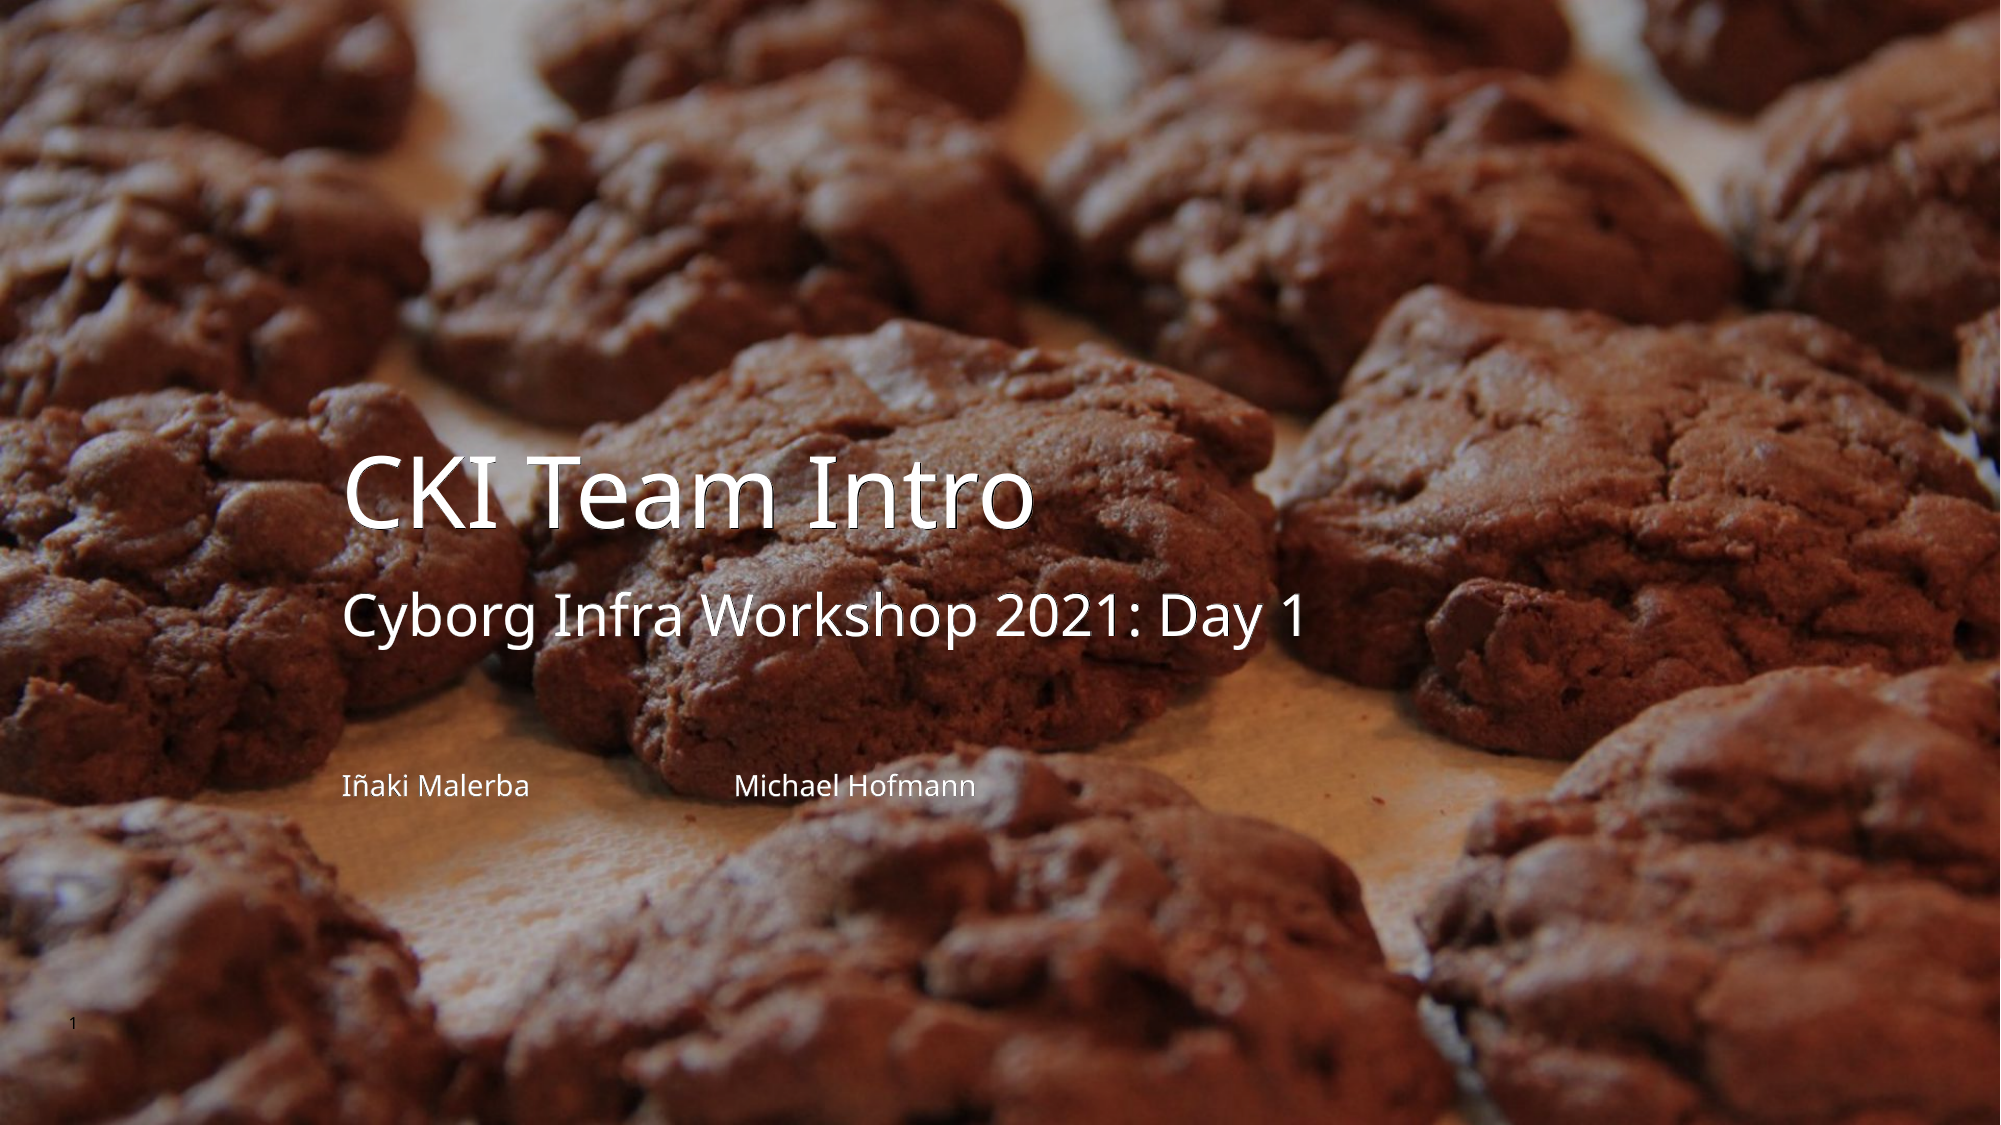

CKI Team Intro
# Cyborg Infra Workshop 2021: Day 1
Iñaki Malerba
Michael Hofmann